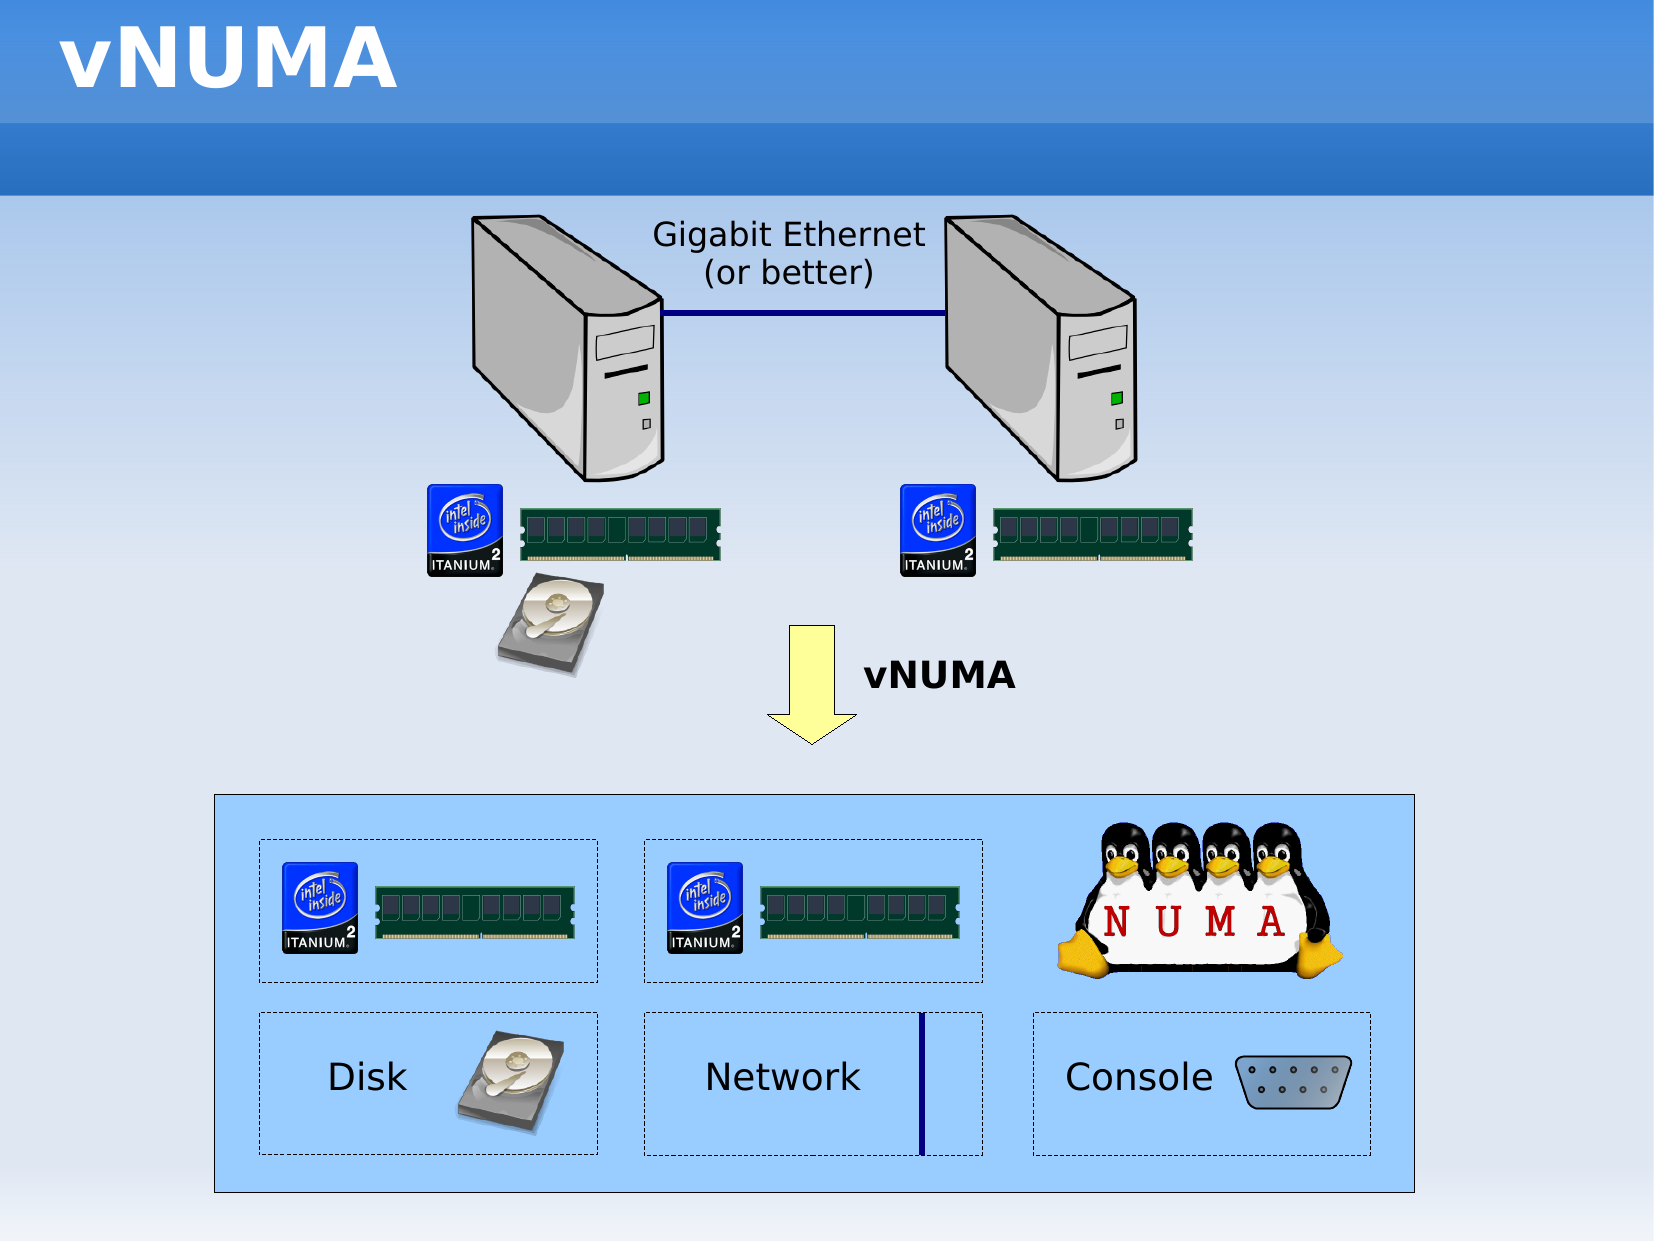

# vNUMA
Gigabit Ethernet
(or better)
vNUMA
Disk
Network
Console